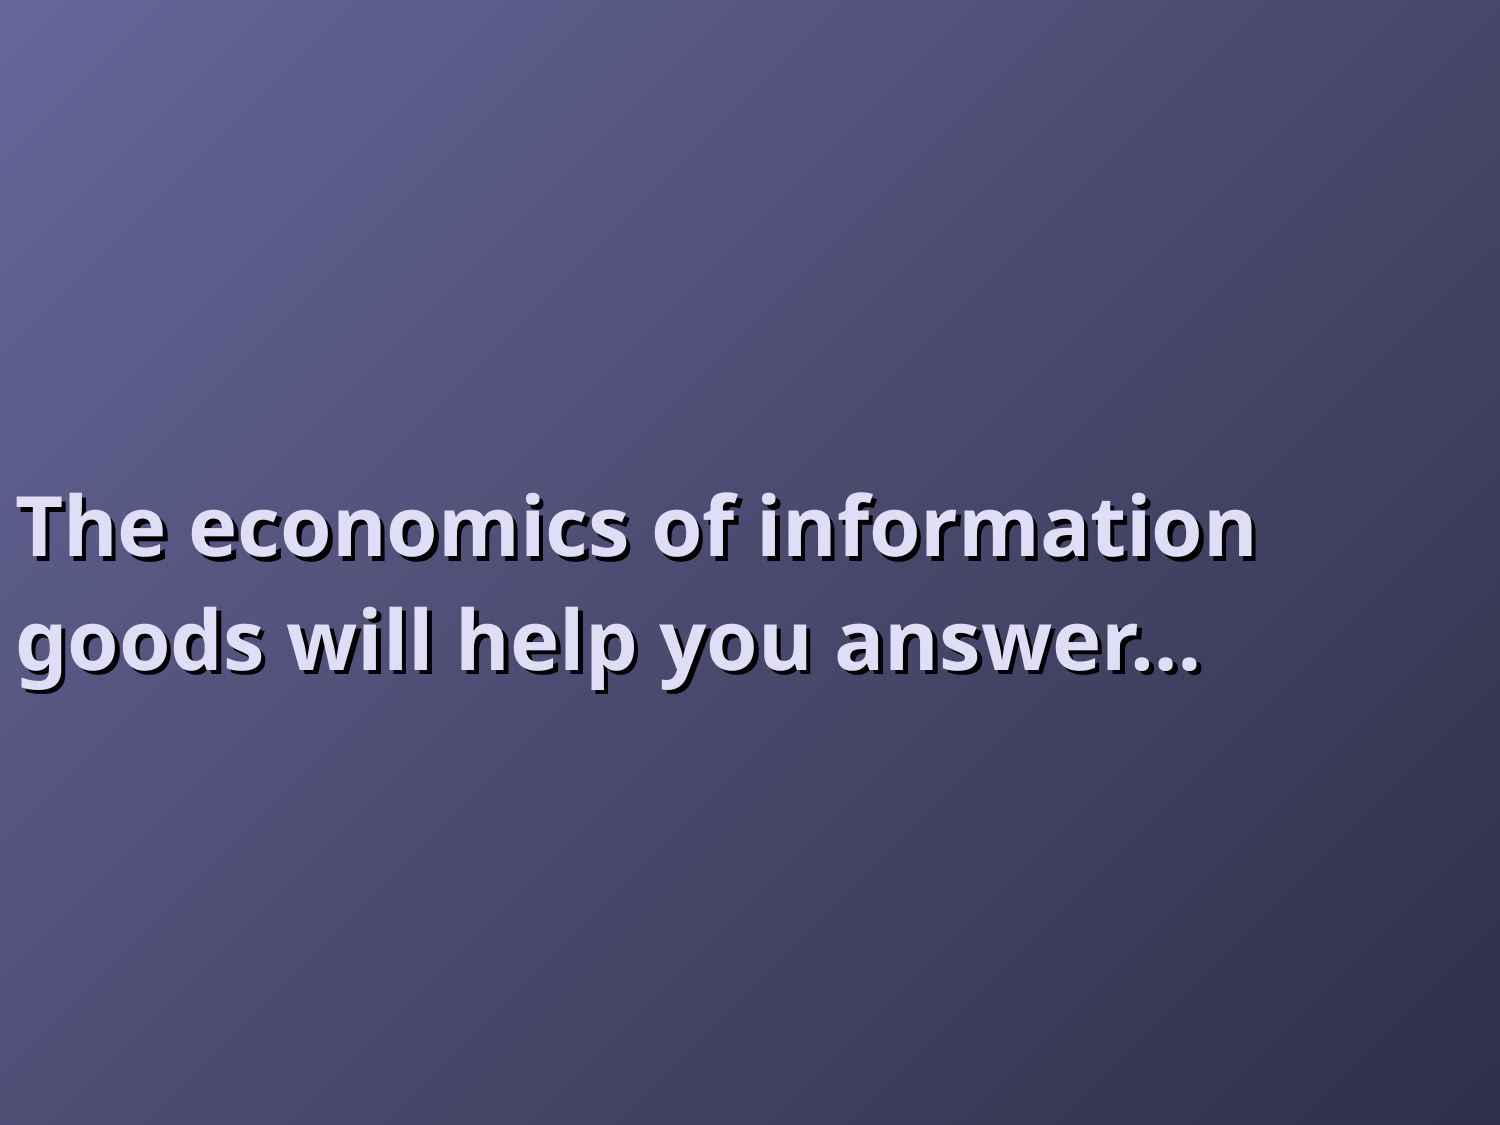

# The economics of information goods will help you answer…